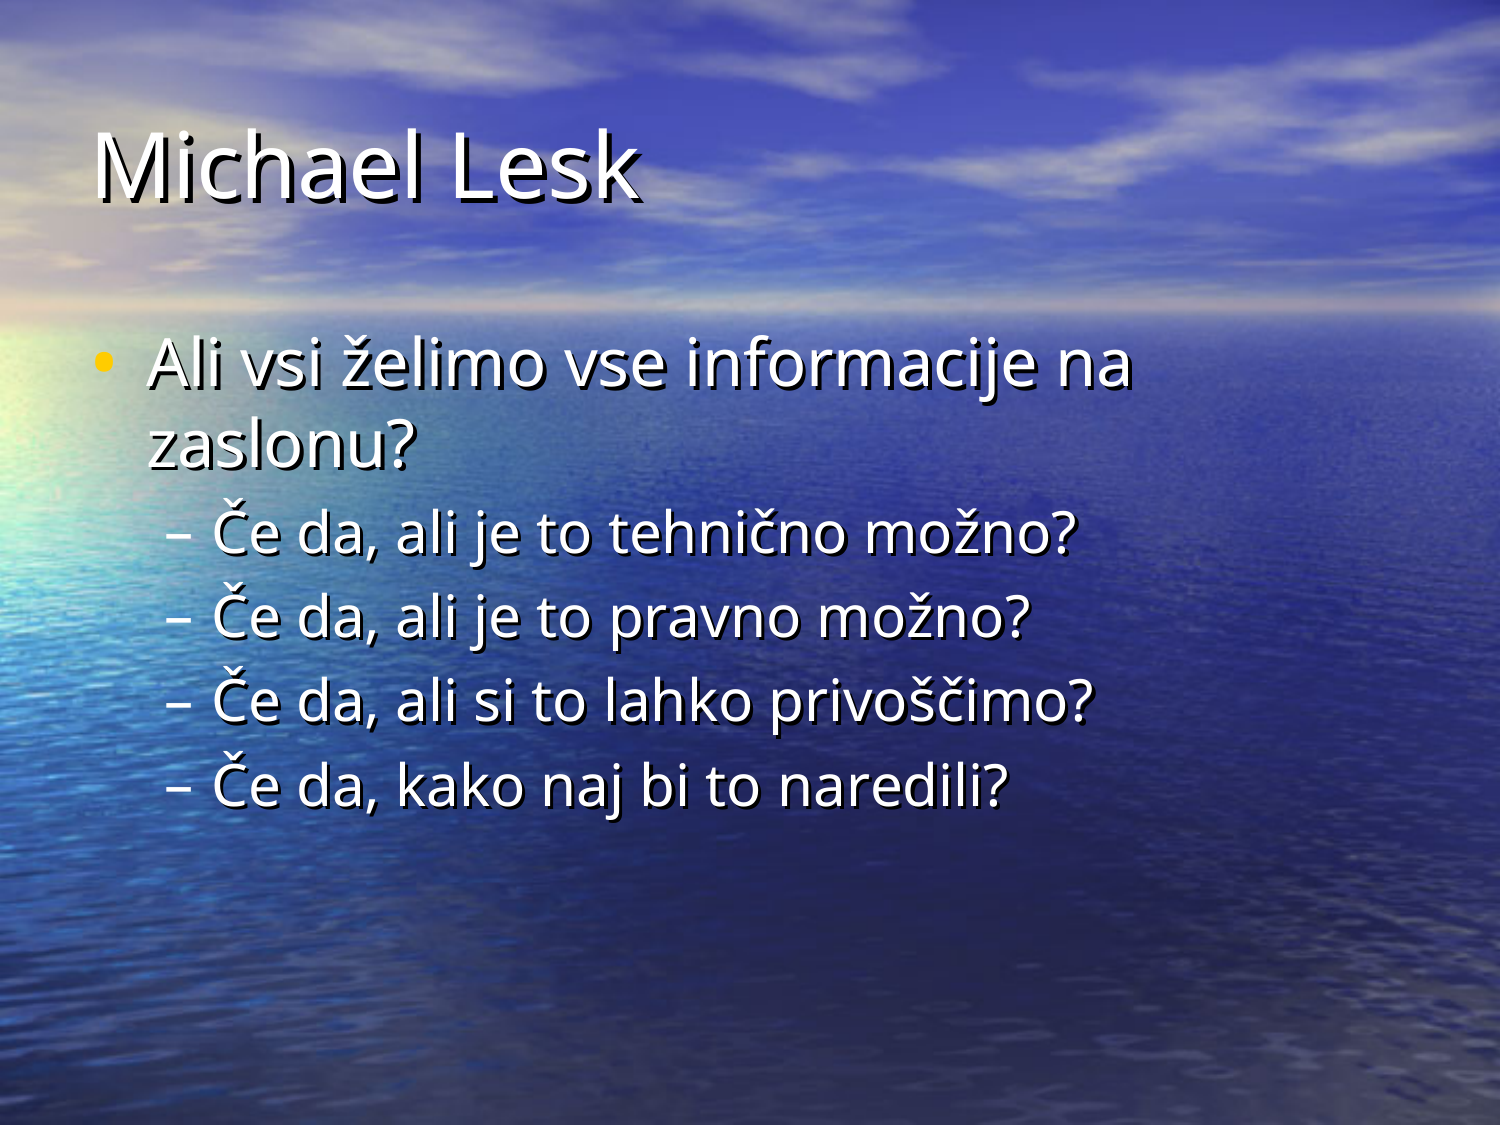

# Michael Lesk
Ali vsi želimo vse informacije na zaslonu?
Če da, ali je to tehnično možno?
Če da, ali je to pravno možno?
Če da, ali si to lahko privoščimo?
Če da, kako naj bi to naredili?